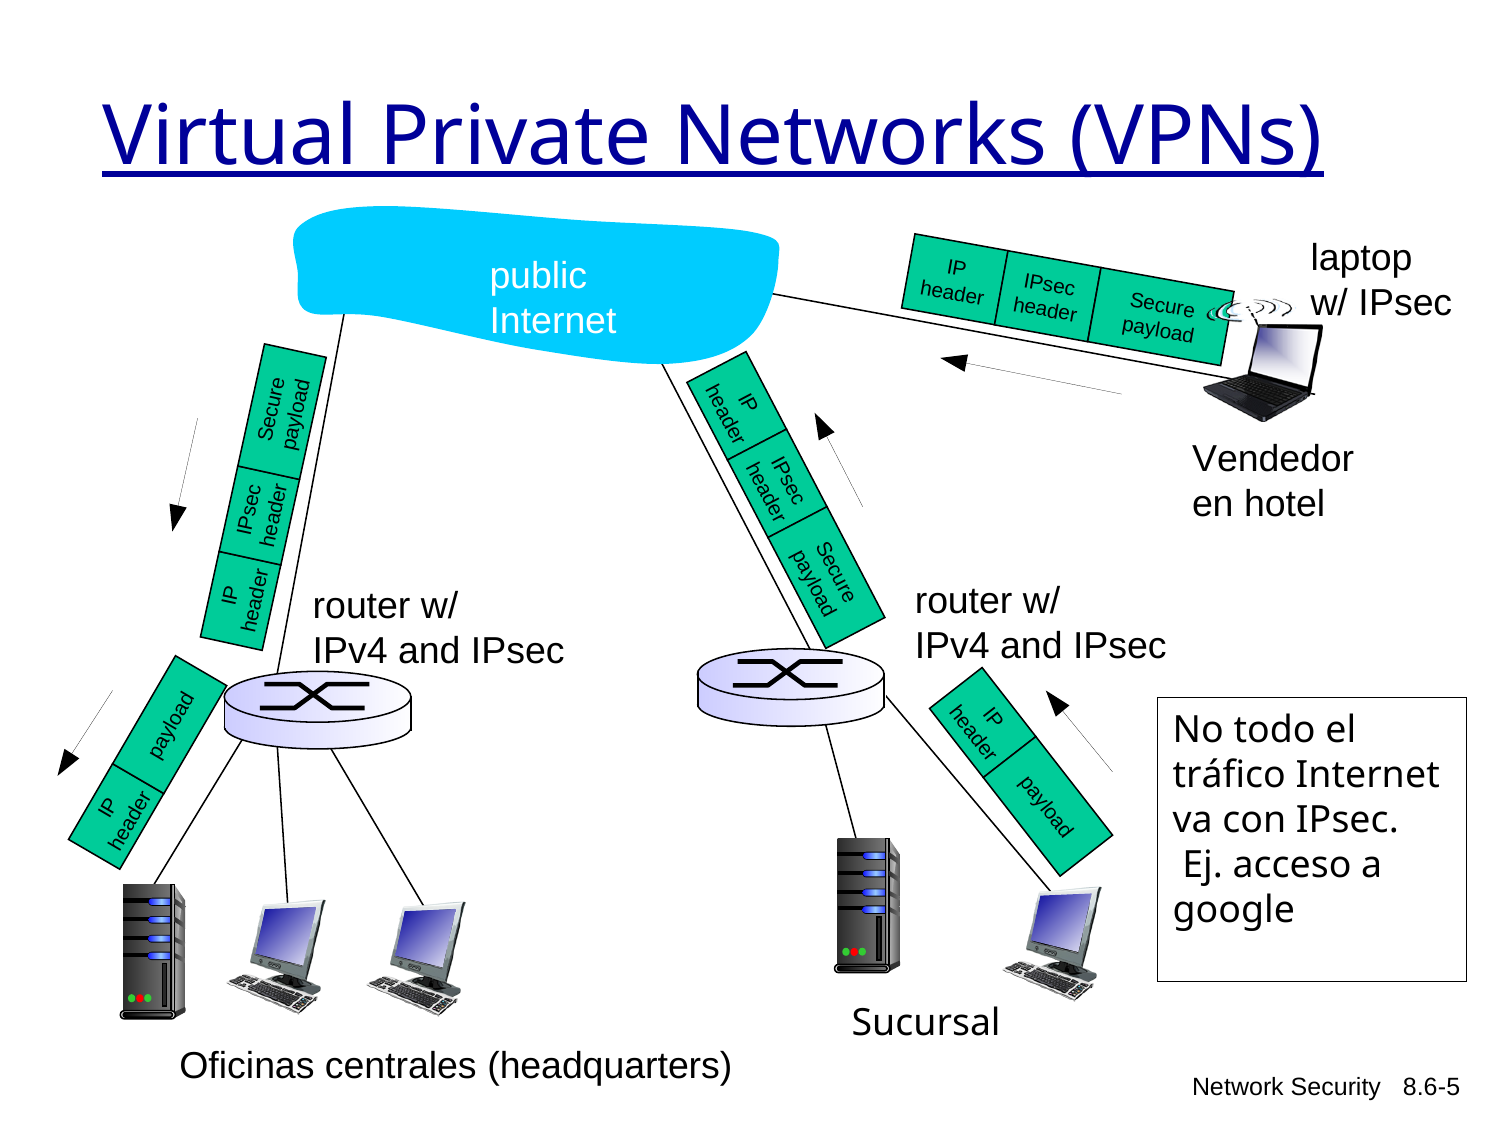

# Virtual Private Networks (VPNs)
laptop
w/ IPsec
IP
header
public
Internet
IPsec
header
Secure
payload
Secure
payload
IPsec
header
IP
header
IP
header
IPsec
header
Secure
payload
Vendedor
en hotel
router w/
IPv4 and IPsec
router w/
IPv4 and IPsec
payload
IP
header
IP
header
payload
No todo el tráfico Internet va con IPsec.
 Ej. acceso a google
Sucursal
Oficinas centrales (headquarters)
Network Security